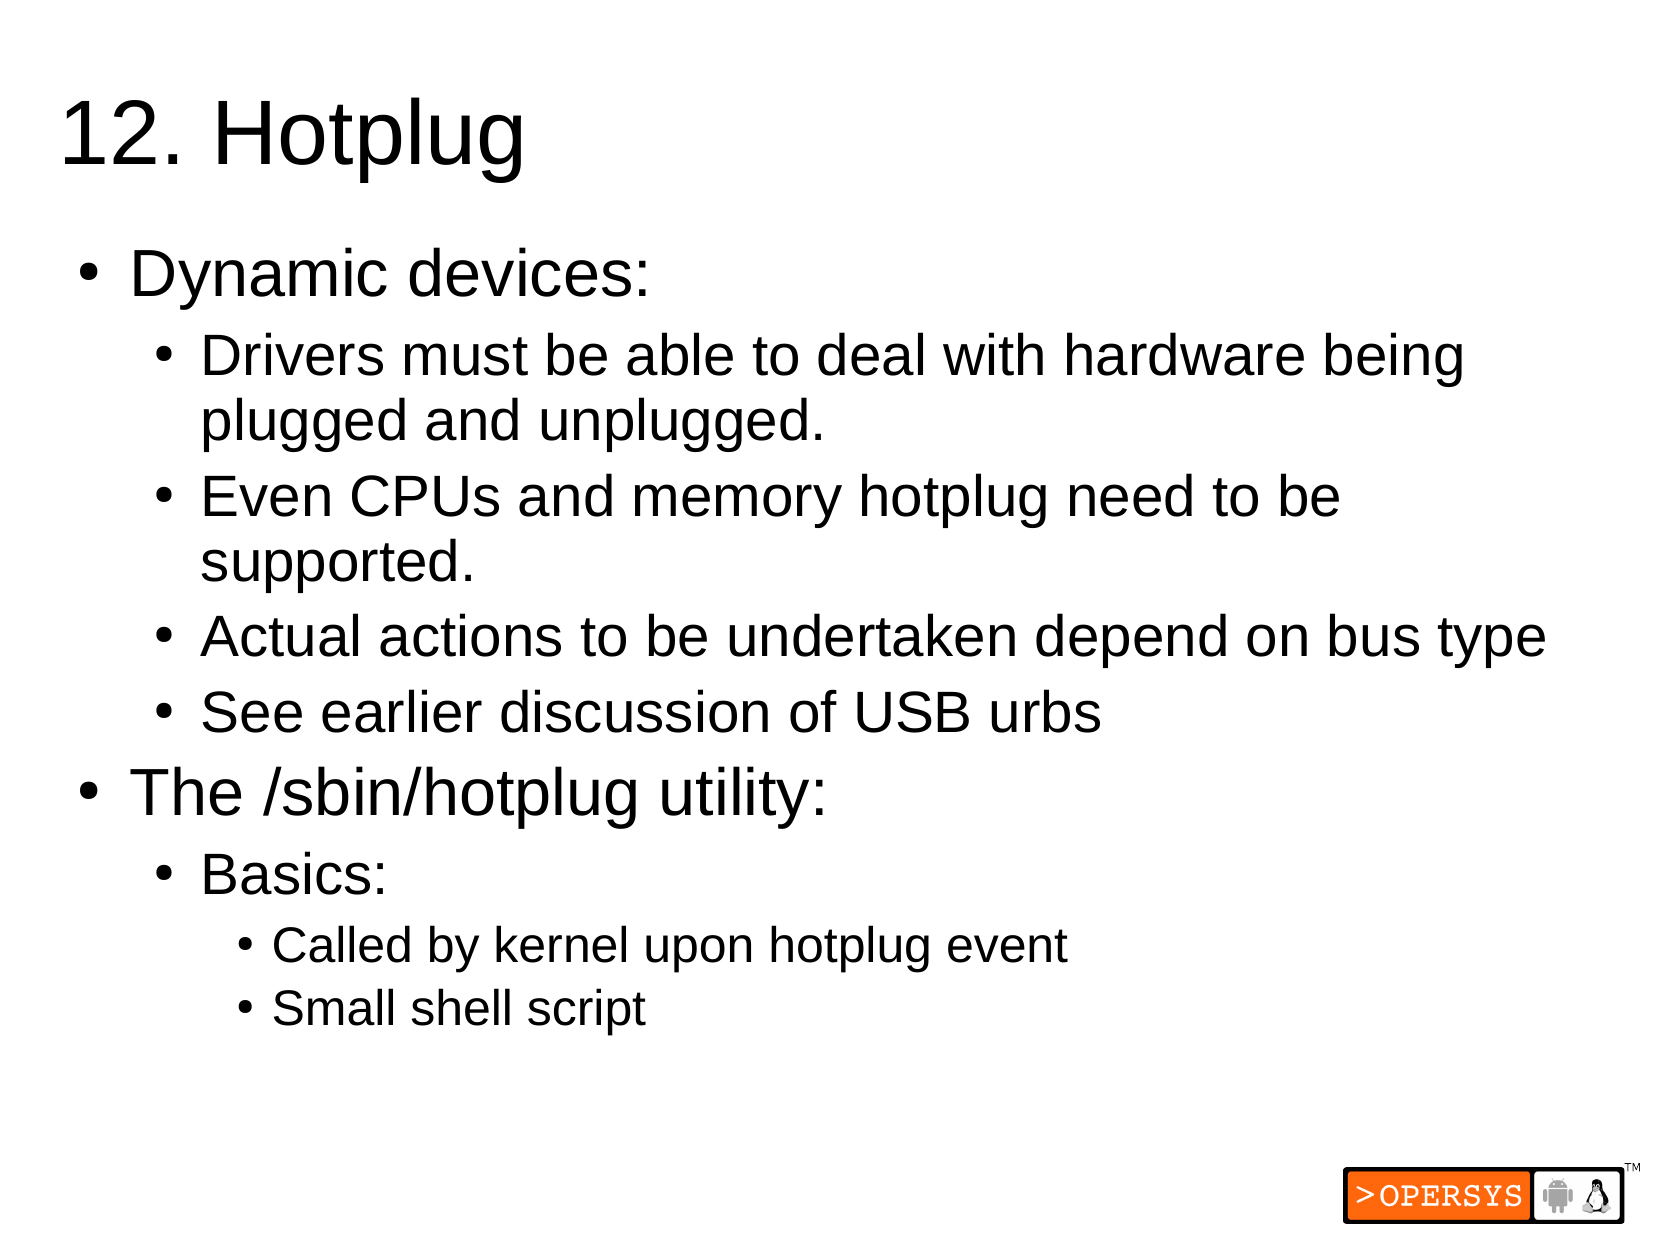

# 12. Hotplug
Dynamic devices:
Drivers must be able to deal with hardware being plugged and unplugged.
Even CPUs and memory hotplug need to be supported.
Actual actions to be undertaken depend on bus type
See earlier discussion of USB urbs
The /sbin/hotplug utility:
Basics:
Called by kernel upon hotplug event
Small shell script